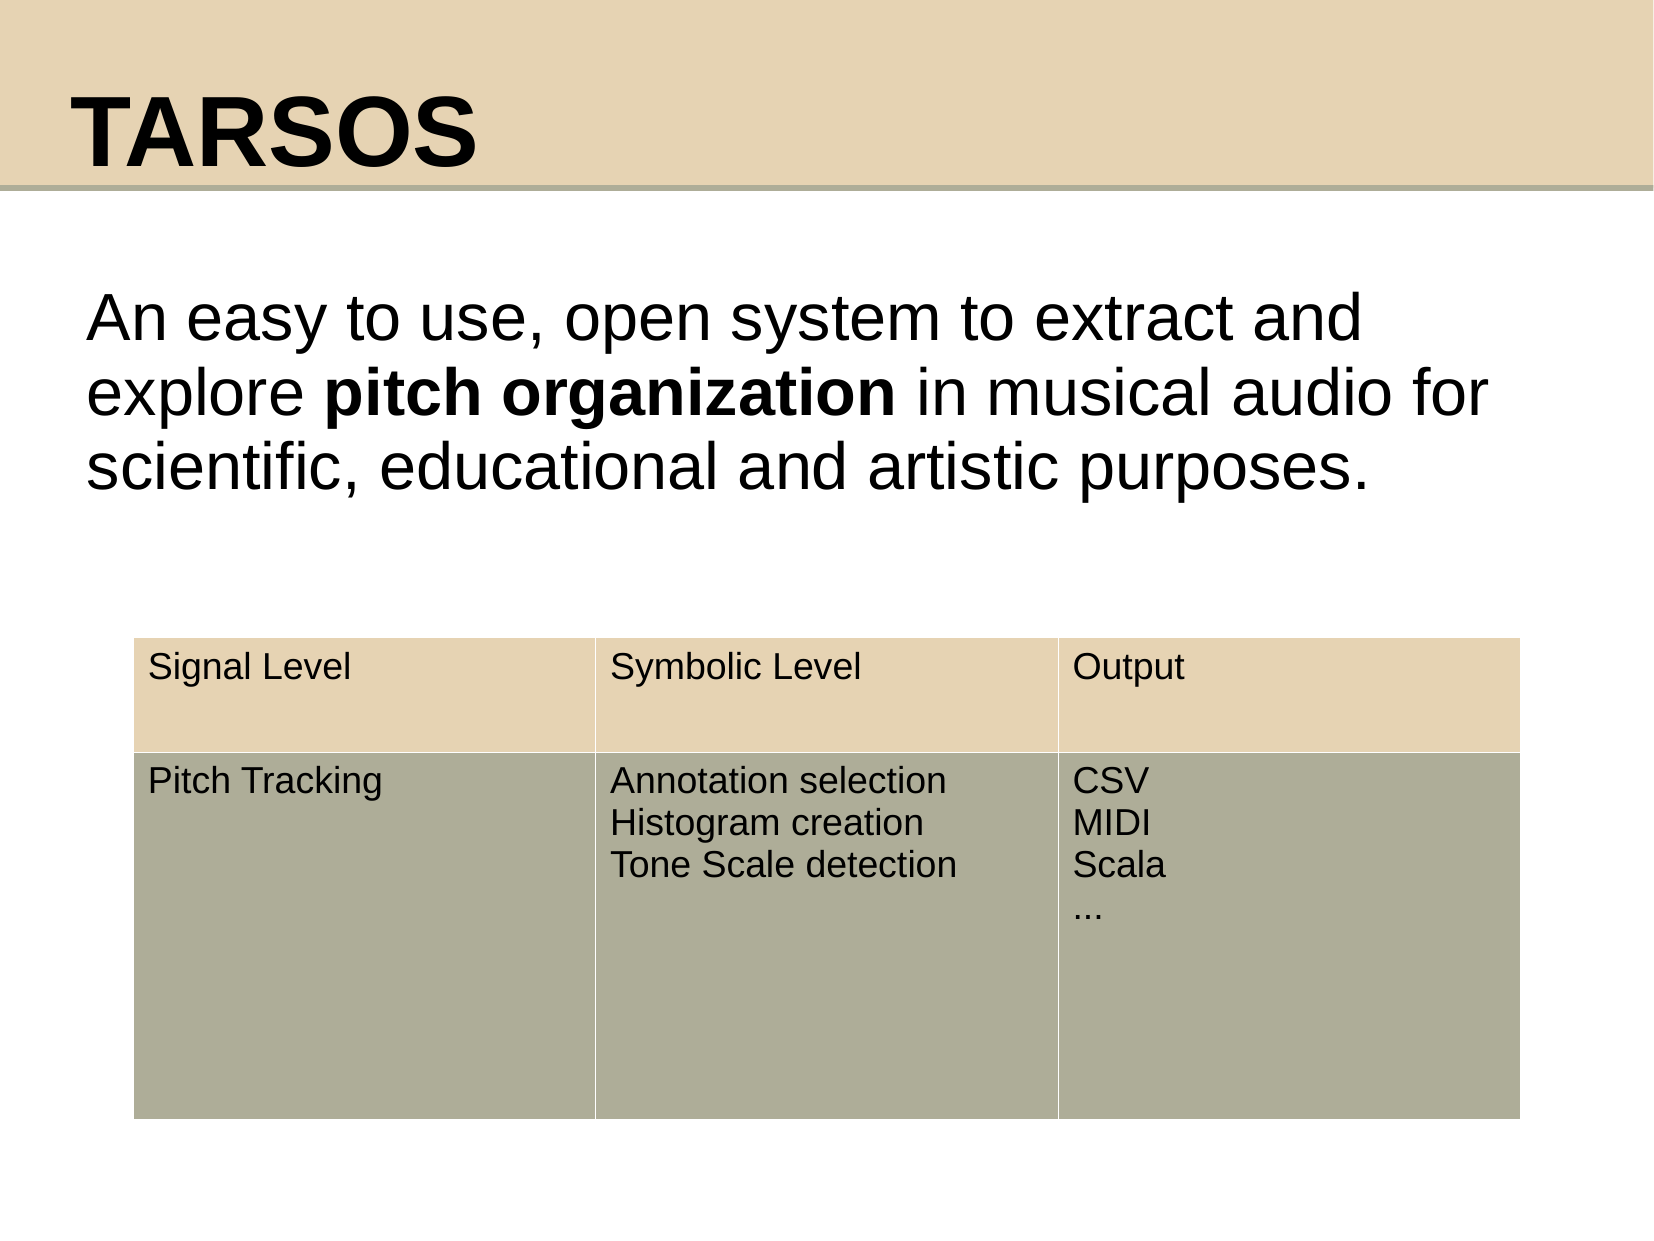

TARSOS
# An easy to use, open system to extract and explore pitch organization in musical audio for scientific, educational and artistic purposes.
| Signal Level | Symbolic Level | Output |
| --- | --- | --- |
| Pitch Tracking | Annotation selection Histogram creation Tone Scale detection | CSV MIDI Scala ... |